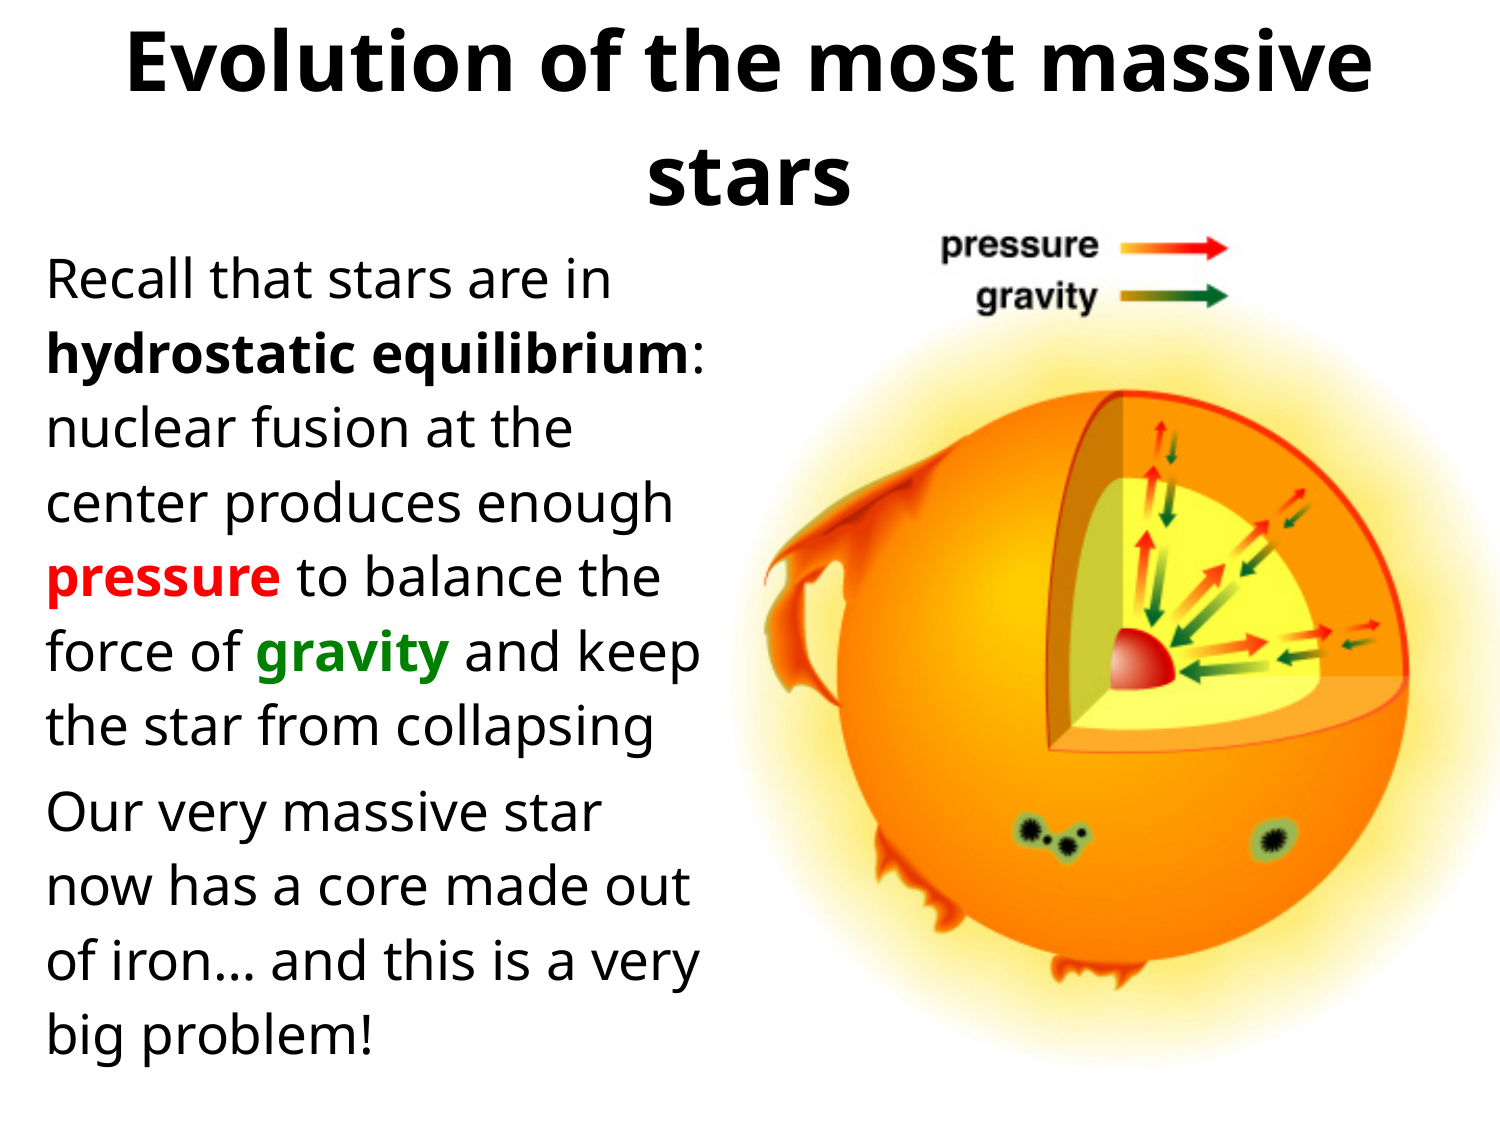

# Evolution of the most massive stars
Recall that stars are in hydrostatic equilibrium: nuclear fusion at the center produces enough pressure to balance the force of gravity and keep the star from collapsing
Our very massive star now has a core made out of iron… and this is a very big problem!